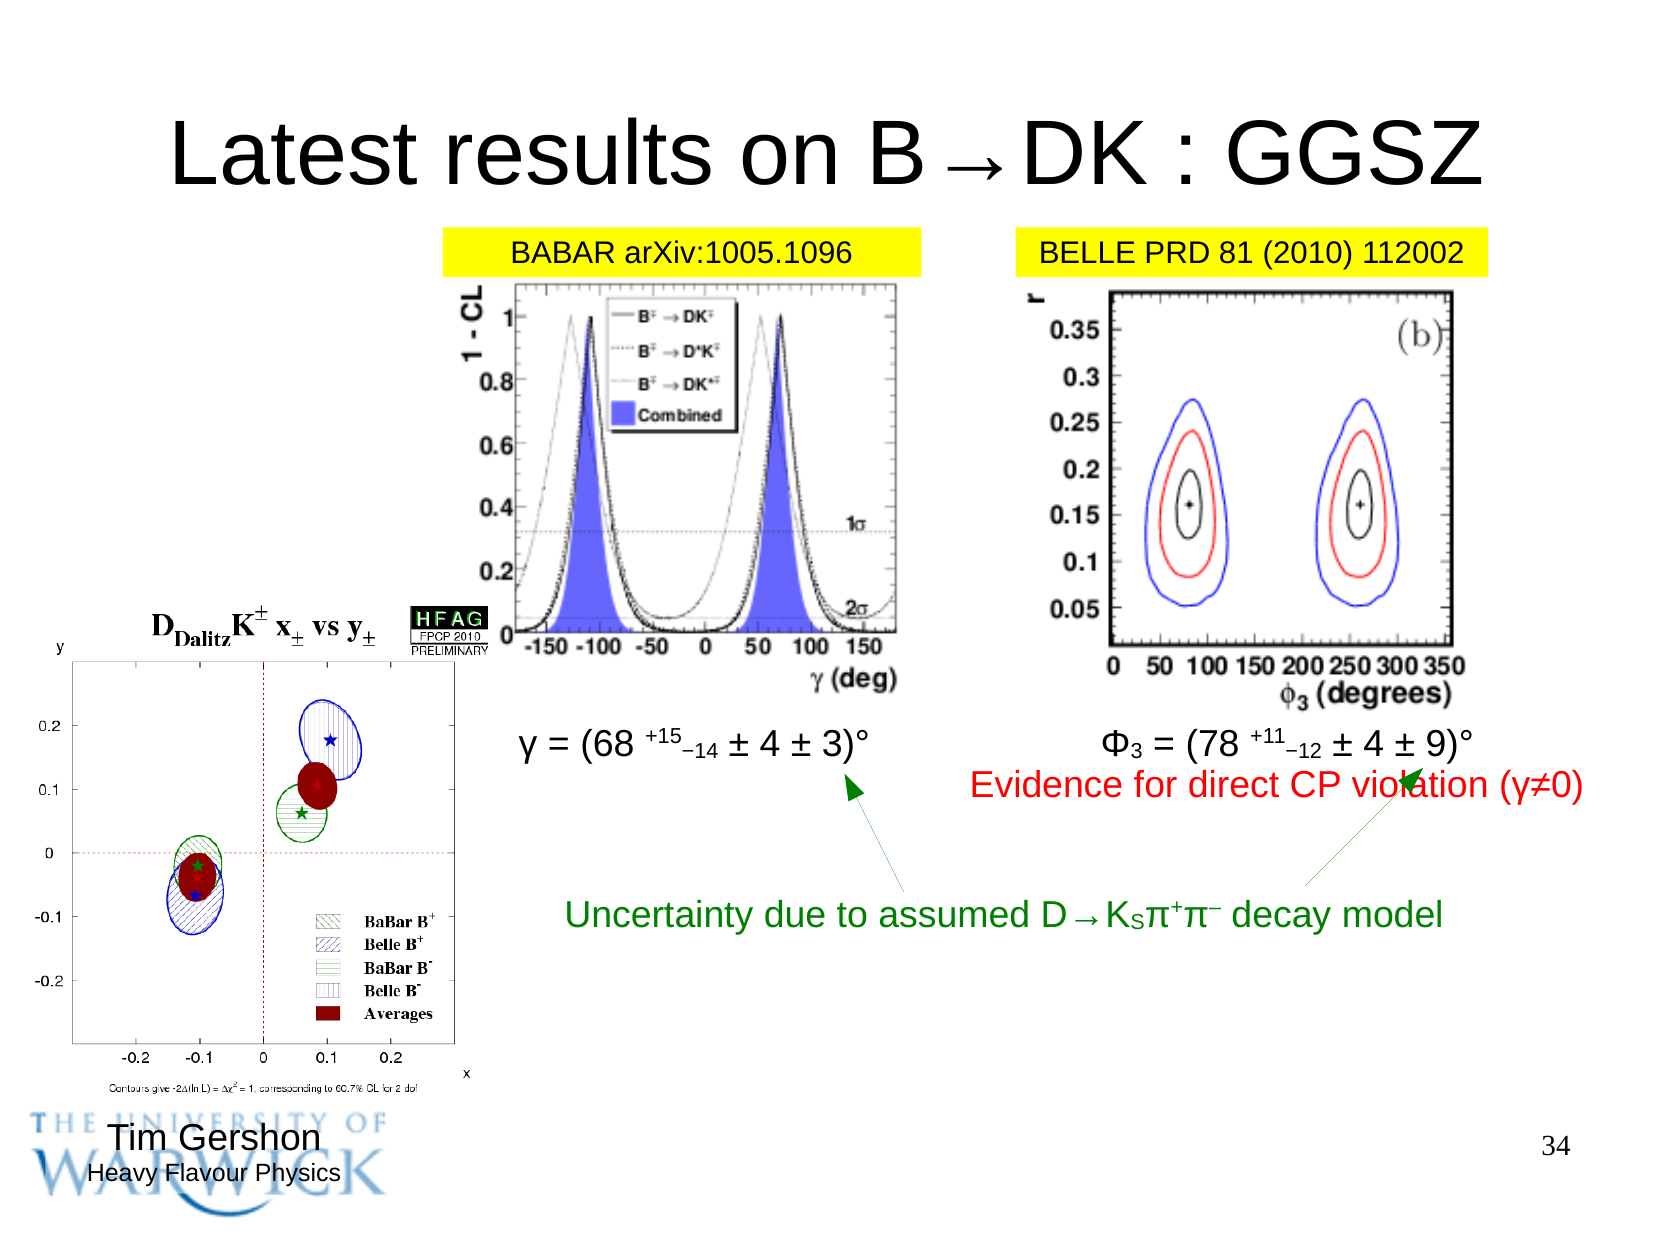

# Latest results on B→DK : GGSZ
BABAR arXiv:1005.1096
BELLE PRD 81 (2010) 112002
γ = (68 +15−14 ± 4 ± 3)°
Φ3 = (78 +11−12 ± 4 ± 9)°
Evidence for direct CP violation (γ≠0)
Uncertainty due to assumed D→KSπ+π– decay model
Tim Gershon
Heavy Flavour Physics
34